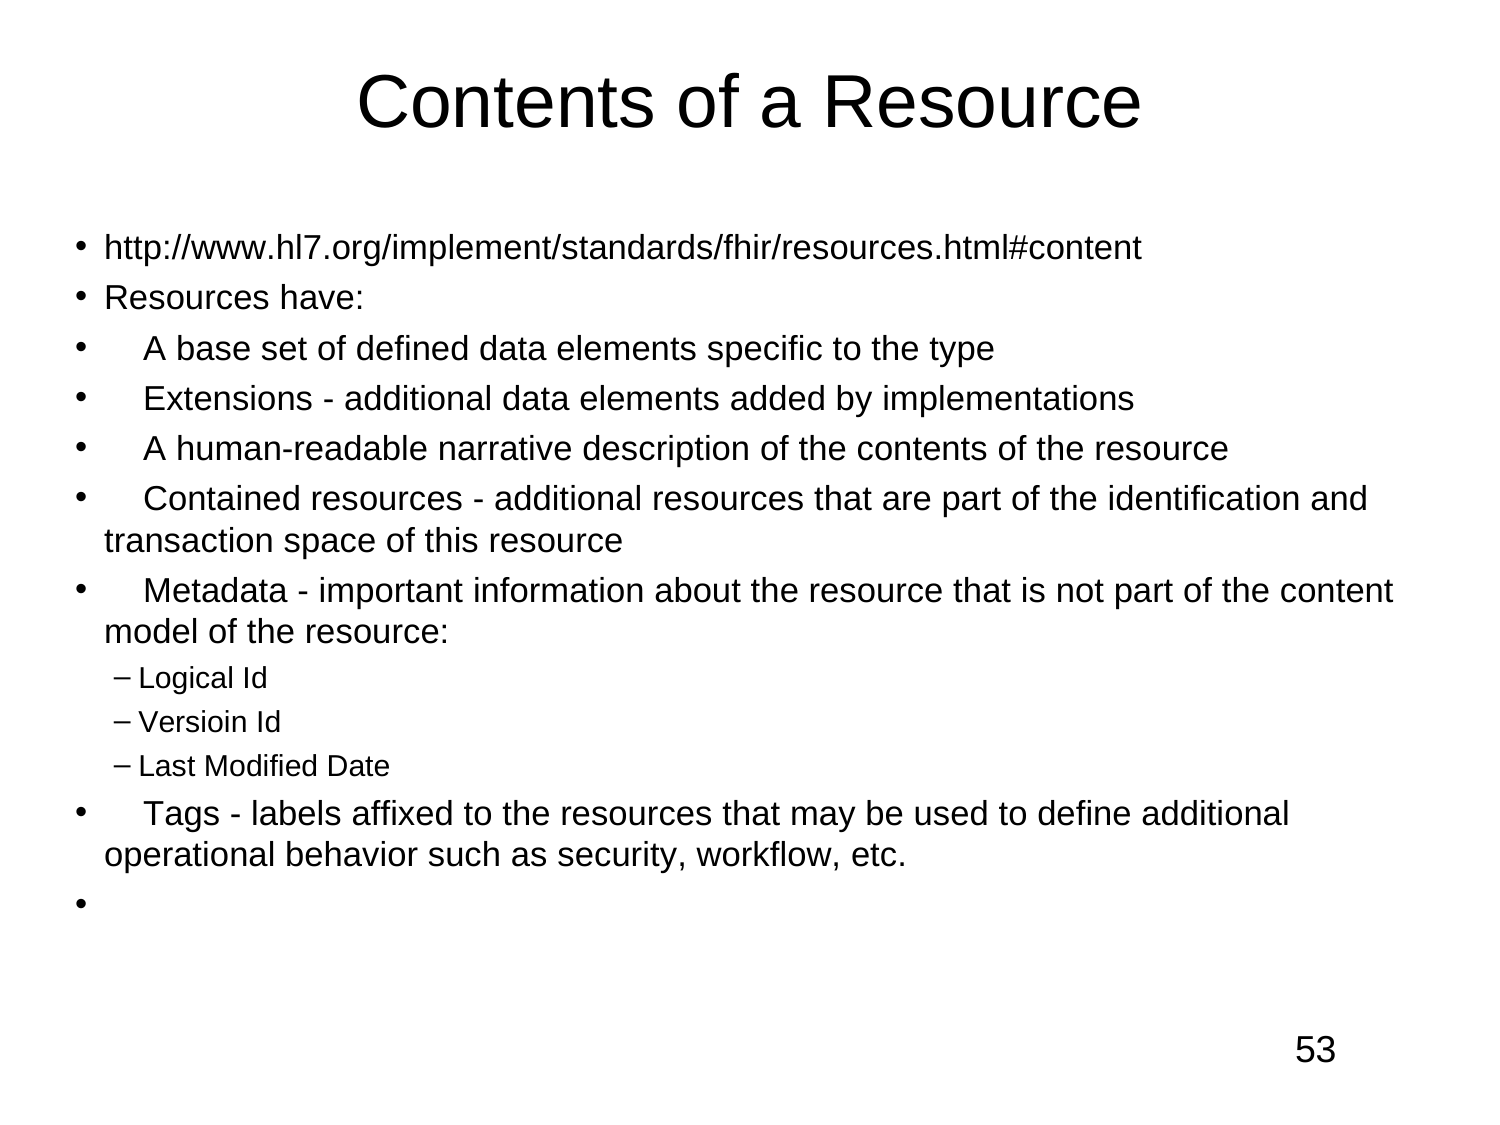

# Contents of a Resource
http://www.hl7.org/implement/standards/fhir/resources.html#content
Resources have:
 A base set of defined data elements specific to the type
 Extensions - additional data elements added by implementations
 A human-readable narrative description of the contents of the resource
 Contained resources - additional resources that are part of the identification and transaction space of this resource
 Metadata - important information about the resource that is not part of the content model of the resource:
Logical Id
Versioin Id
Last Modified Date
 Tags - labels affixed to the resources that may be used to define additional operational behavior such as security, workflow, etc.
53